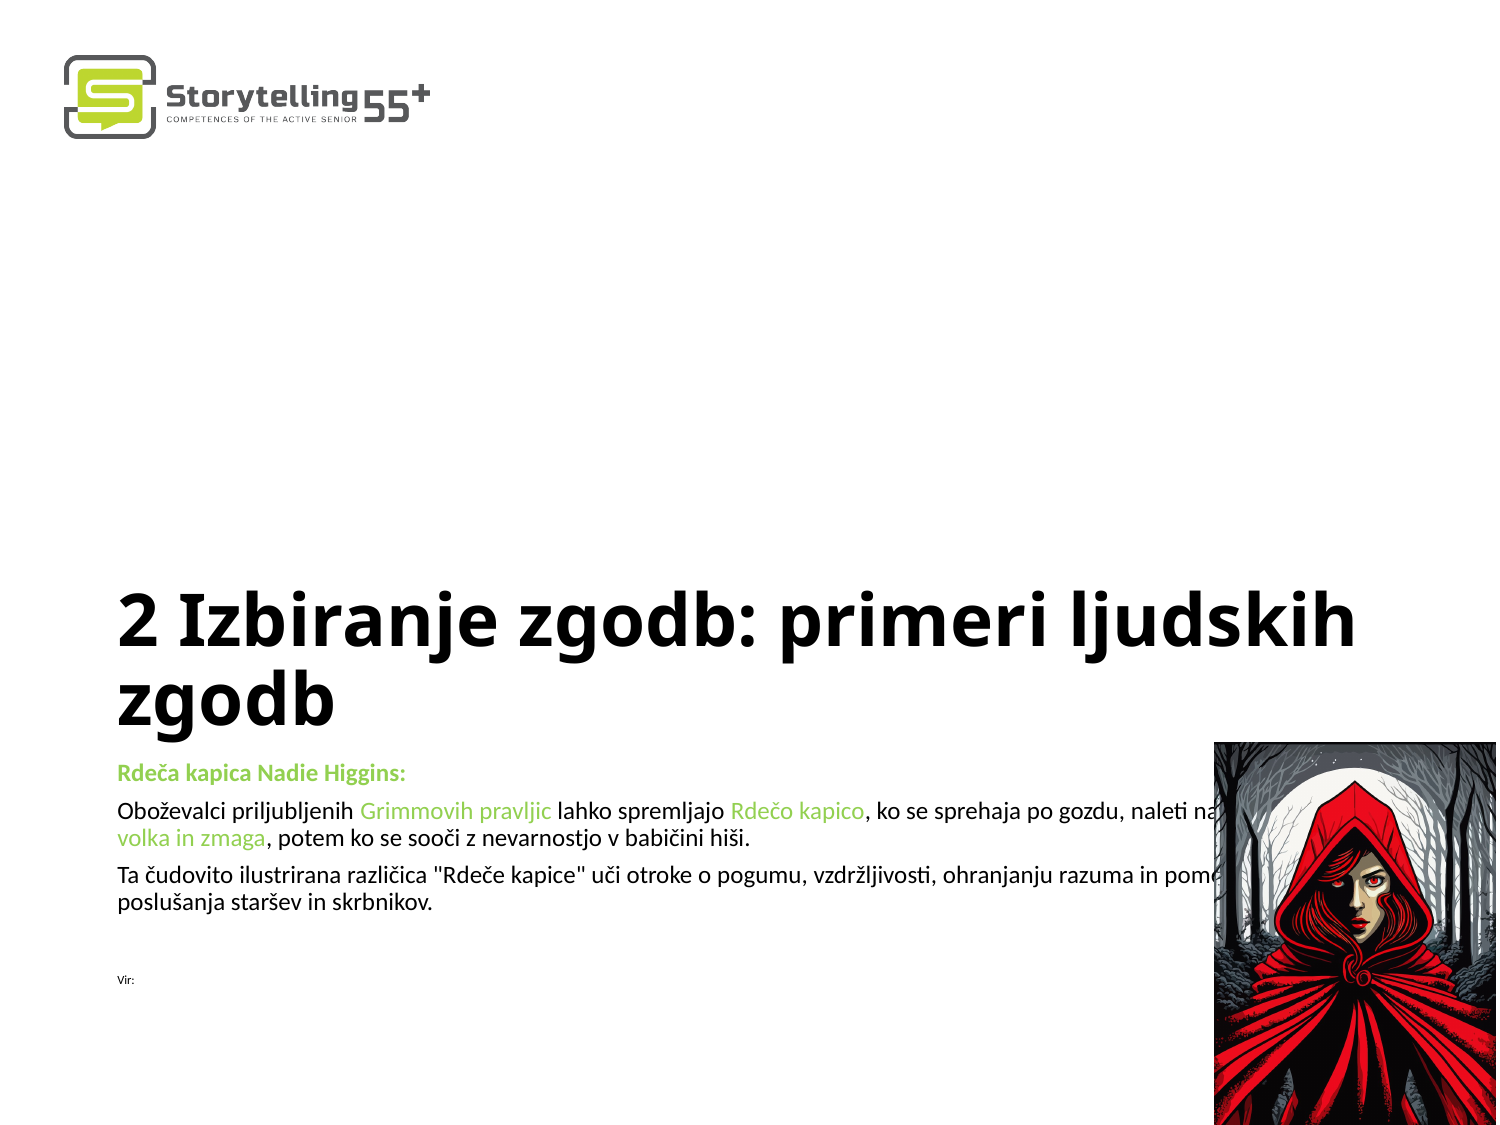

# 2 Izbiranje zgodb: primeri ljudskih zgodb
Rdeča kapica Nadie Higgins:
Oboževalci priljubljenih Grimmovih pravljic lahko spremljajo Rdečo kapico, ko se sprehaja po gozdu, naleti na »prijaznega« volka in zmaga, potem ko se sooči z nevarnostjo v babičini hiši.
Ta čudovito ilustrirana različica "Rdeče kapice" uči otroke o pogumu, vzdržljivosti, ohranjanju razuma in pomembnosti poslušanja staršev in skrbnikov.
Vir: